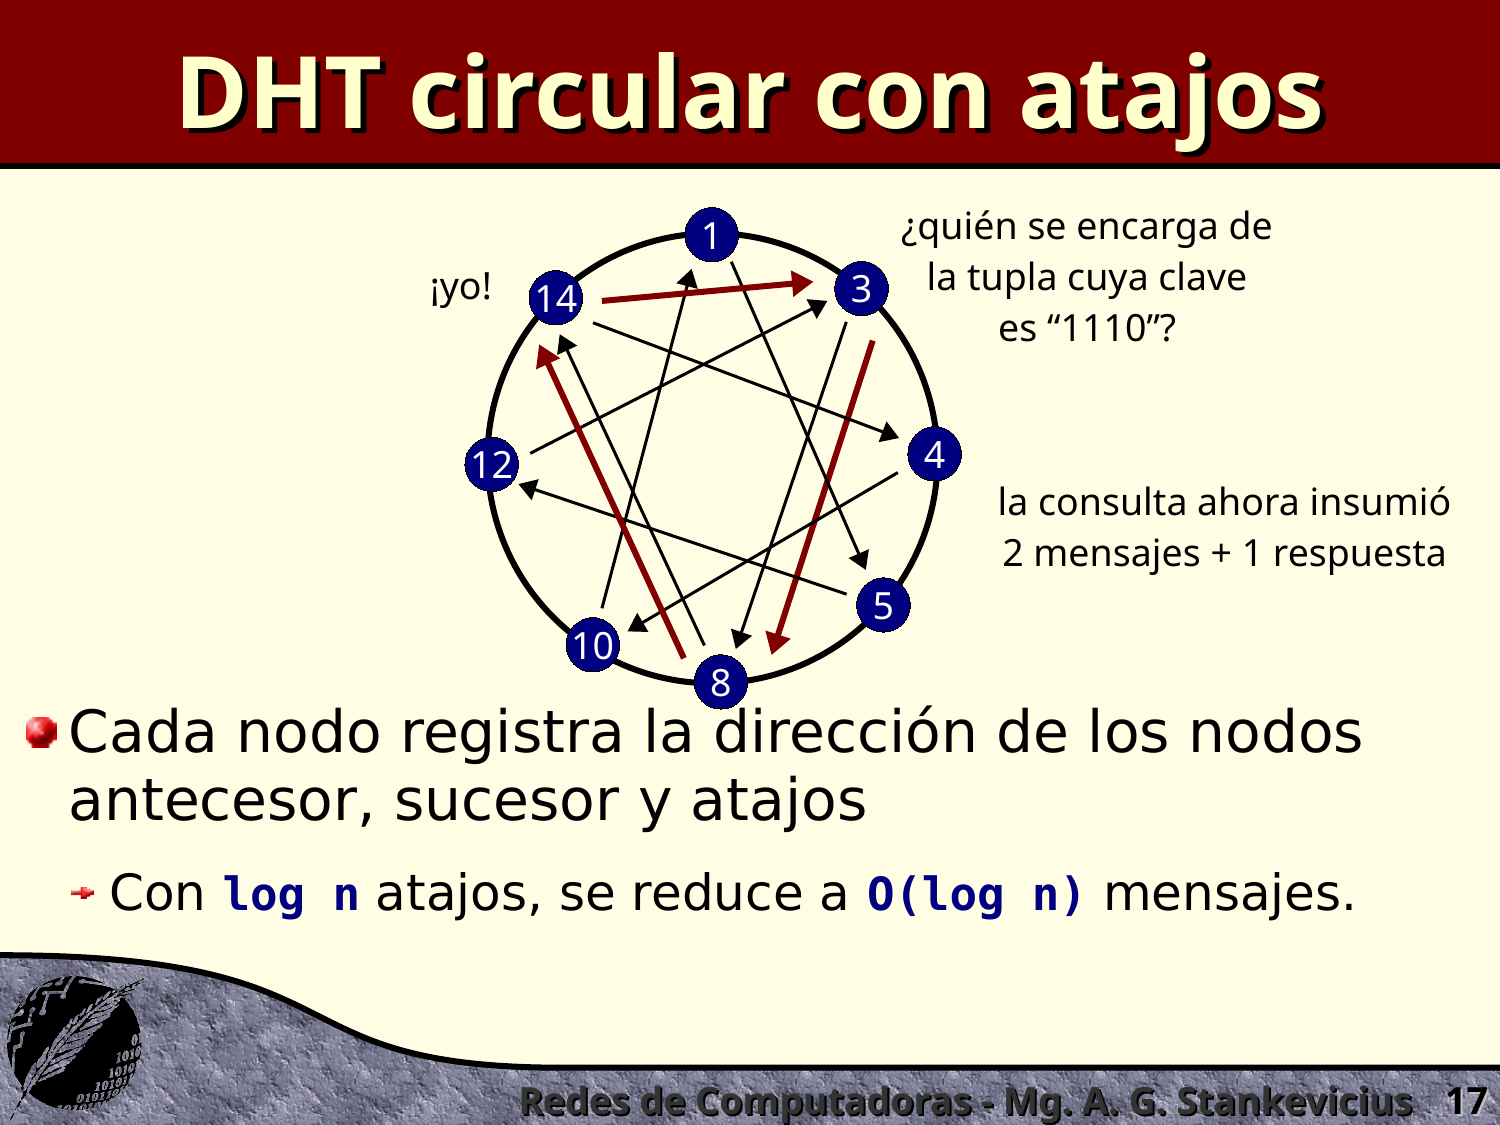

# DHT circular con atajos
Cada nodo registra la dirección de los nodos antecesor, sucesor y atajos
Con log n atajos, se reduce a O(log n) mensajes.
¿quién se encarga de
la tupla cuya clave
es “1110”?
1
¡yo!
3
14
4
12
la consulta ahora insumió
2 mensajes + 1 respuesta
5
10
8
17